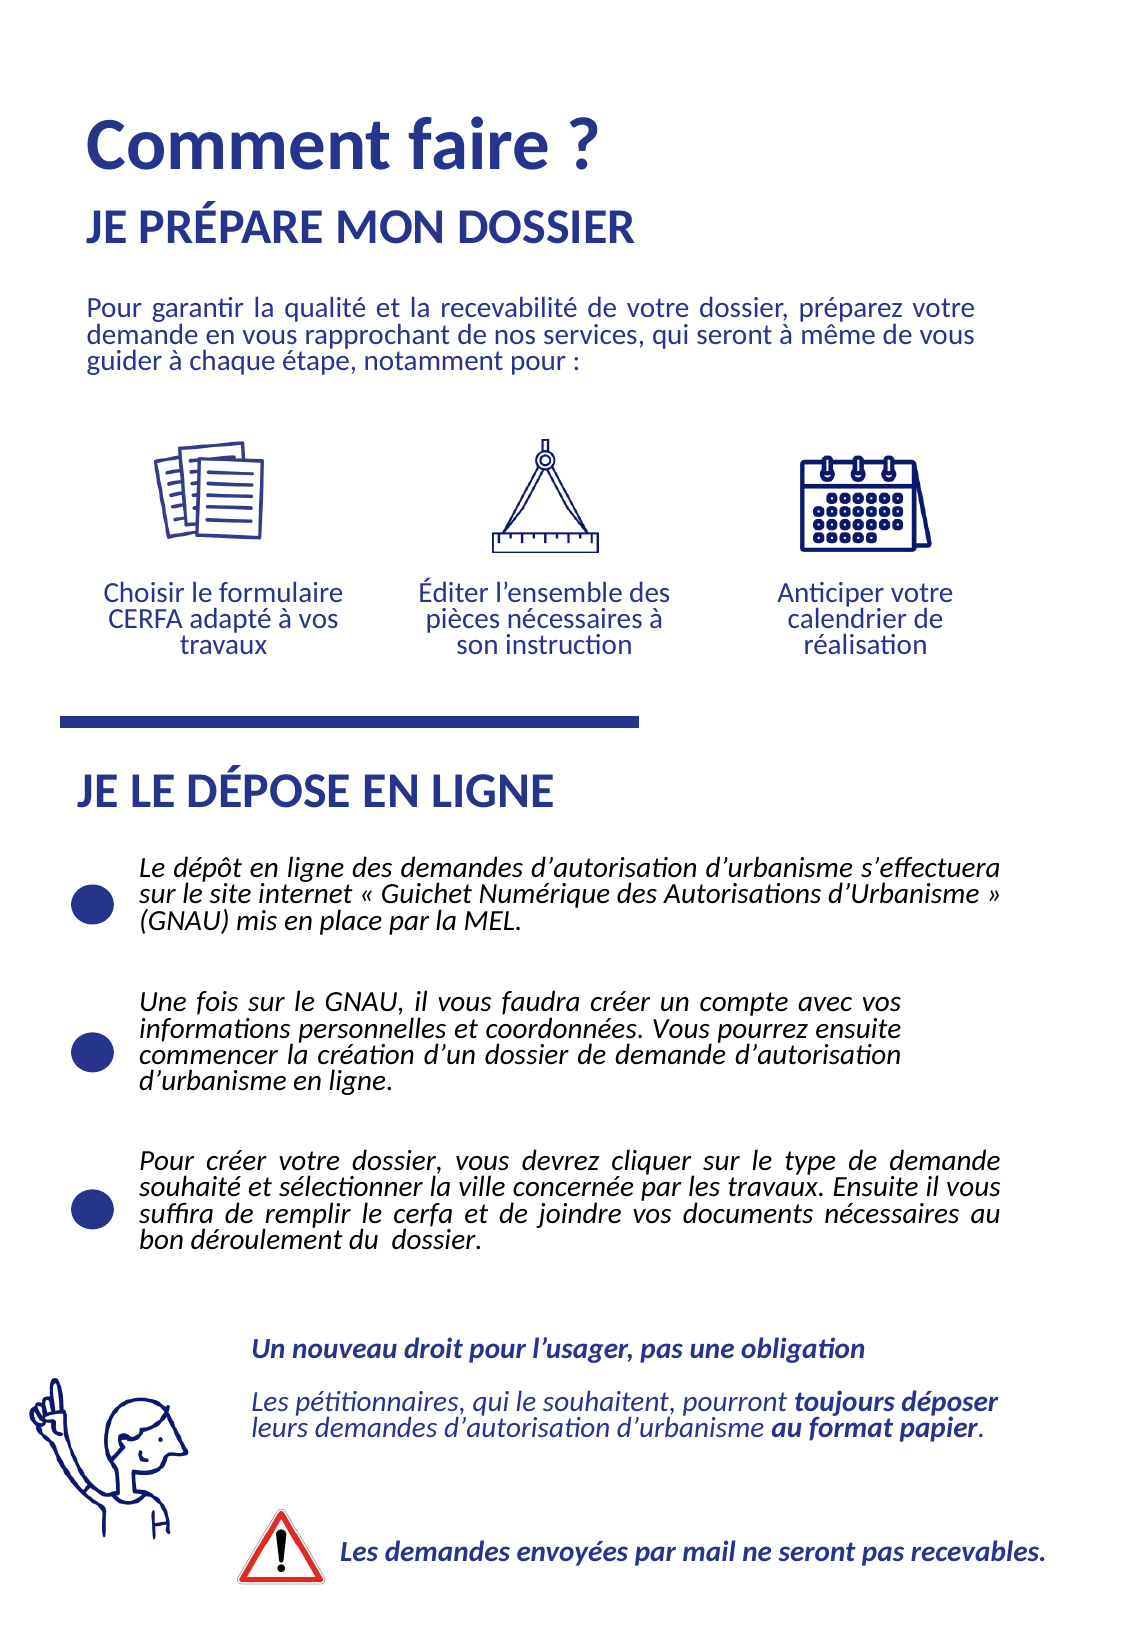

Comment faire ?
JE PRÉPARE MON DOSSIER
Pour garantir la qualité et la recevabilité de votre dossier, préparez votre demande en vous rapprochant de nos services, qui seront à même de vous guider à chaque étape, notamment pour :
Choisir le formulaire CERFA adapté à vos travaux
Éditer l’ensemble des pièces nécessaires à son instruction
Anticiper votre calendrier de réalisation
JE LE DÉPOSE EN LIGNE
Le dépôt en ligne des demandes d’autorisation d’urbanisme s’effectuera sur le site internet « Guichet Numérique des Autorisations d’Urbanisme » (GNAU) mis en place par la MEL.
Décrivez les étapes du dépôt par le pétitionnaire selon les modalités que votre commune a choisi (adresse courrier générique, site internet, outil dédié…).
Ces informations doivent coîncider avec celles déclinées dans vos CGU.
Une fois sur le GNAU, il vous faudra créer un compte avec vos informations personnelles et coordonnées. Vous pourrez ensuite commencer la création d’un dossier de demande d’autorisation d’urbanisme en ligne.
Pour créer votre dossier, vous devrez cliquer sur le type de demande souhaité et sélectionner la ville concernée par les travaux. Ensuite il vous suffira de remplir le cerfa et de joindre vos documents nécessaires au bon déroulement du dossier.
Un nouveau droit pour l’usager, pas une obligation
Les pétitionnaires, qui le souhaitent, pourront toujours déposer
leurs demandes d’autorisation d’urbanisme au format papier.
Les demandes envoyées par mail ne seront pas recevables.